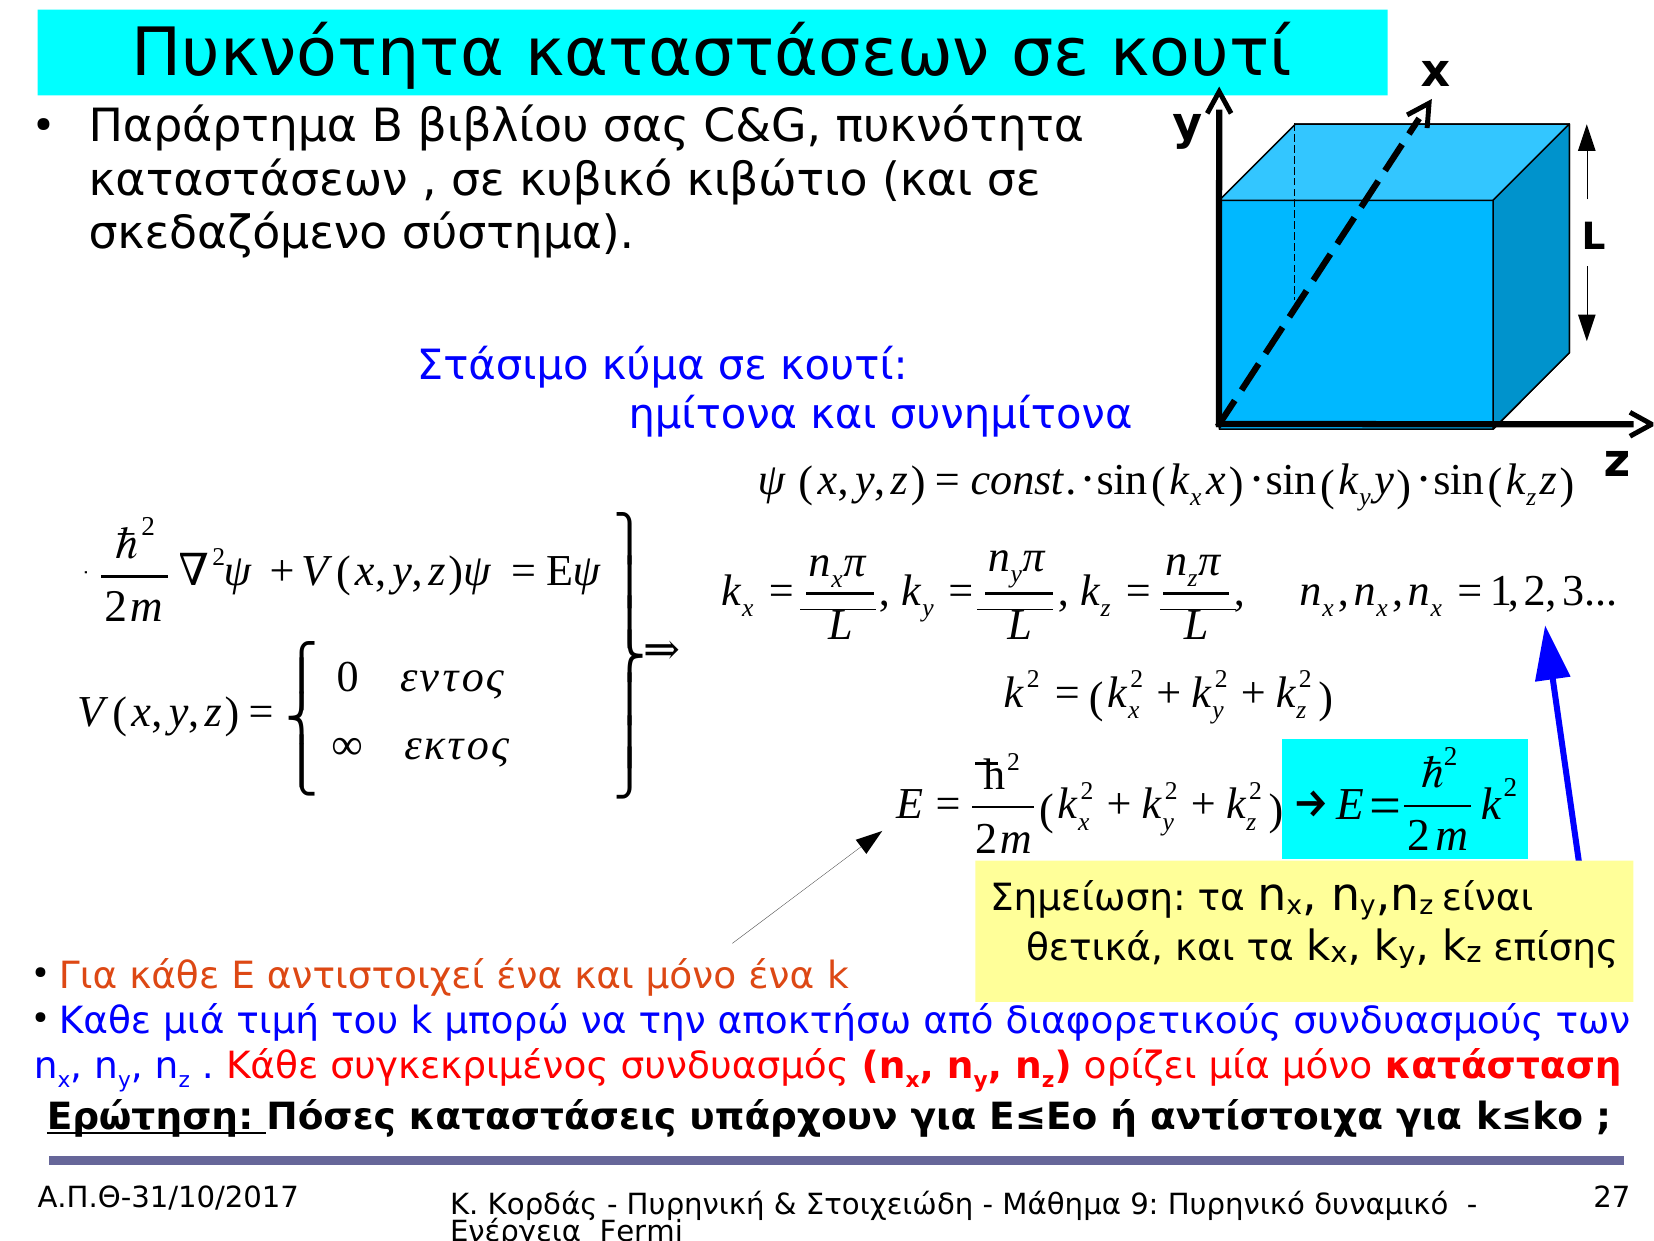

# Πυκνότητα καταστάσεων σε κουτί
x
y
Παράρτημα Β βιβλίου σας C&G, πυκνότητα καταστάσεων , σε κυβικό κιβώτιο (και σε σκεδαζόμενο σύστημα).
L
Στάσιμο κύμα σε κουτί: ημίτονα και συνημίτονα
z
Σημείωση: τα nx, ny,nz είναι
 θετικά, και τα kx, ky, kz επίσης
 Για κάθε Ε αντιστοιχεί ένα και μόνο ένα k
 Καθε μιά τιμή του k μπορώ να την αποκτήσω από διαφορετικούς συνδυασμούς των nx, ny, nz . Κάθε συγκεκριμένος συνδυασμός (nx, ny, nz) ορίζει μία μόνο κατάσταση
Ερώτηση: Πόσες καταστάσεις υπάρχουν για Ε≤Εο ή αντίστοιχα για k≤ko ;
Α.Π.Θ-31/10/2017
27
Κ. Κορδάς - Πυρηνική & Στοιχειώδη - Μάθημα 9: Πυρηνικό δυναμικό - Ενέργεια Fermi